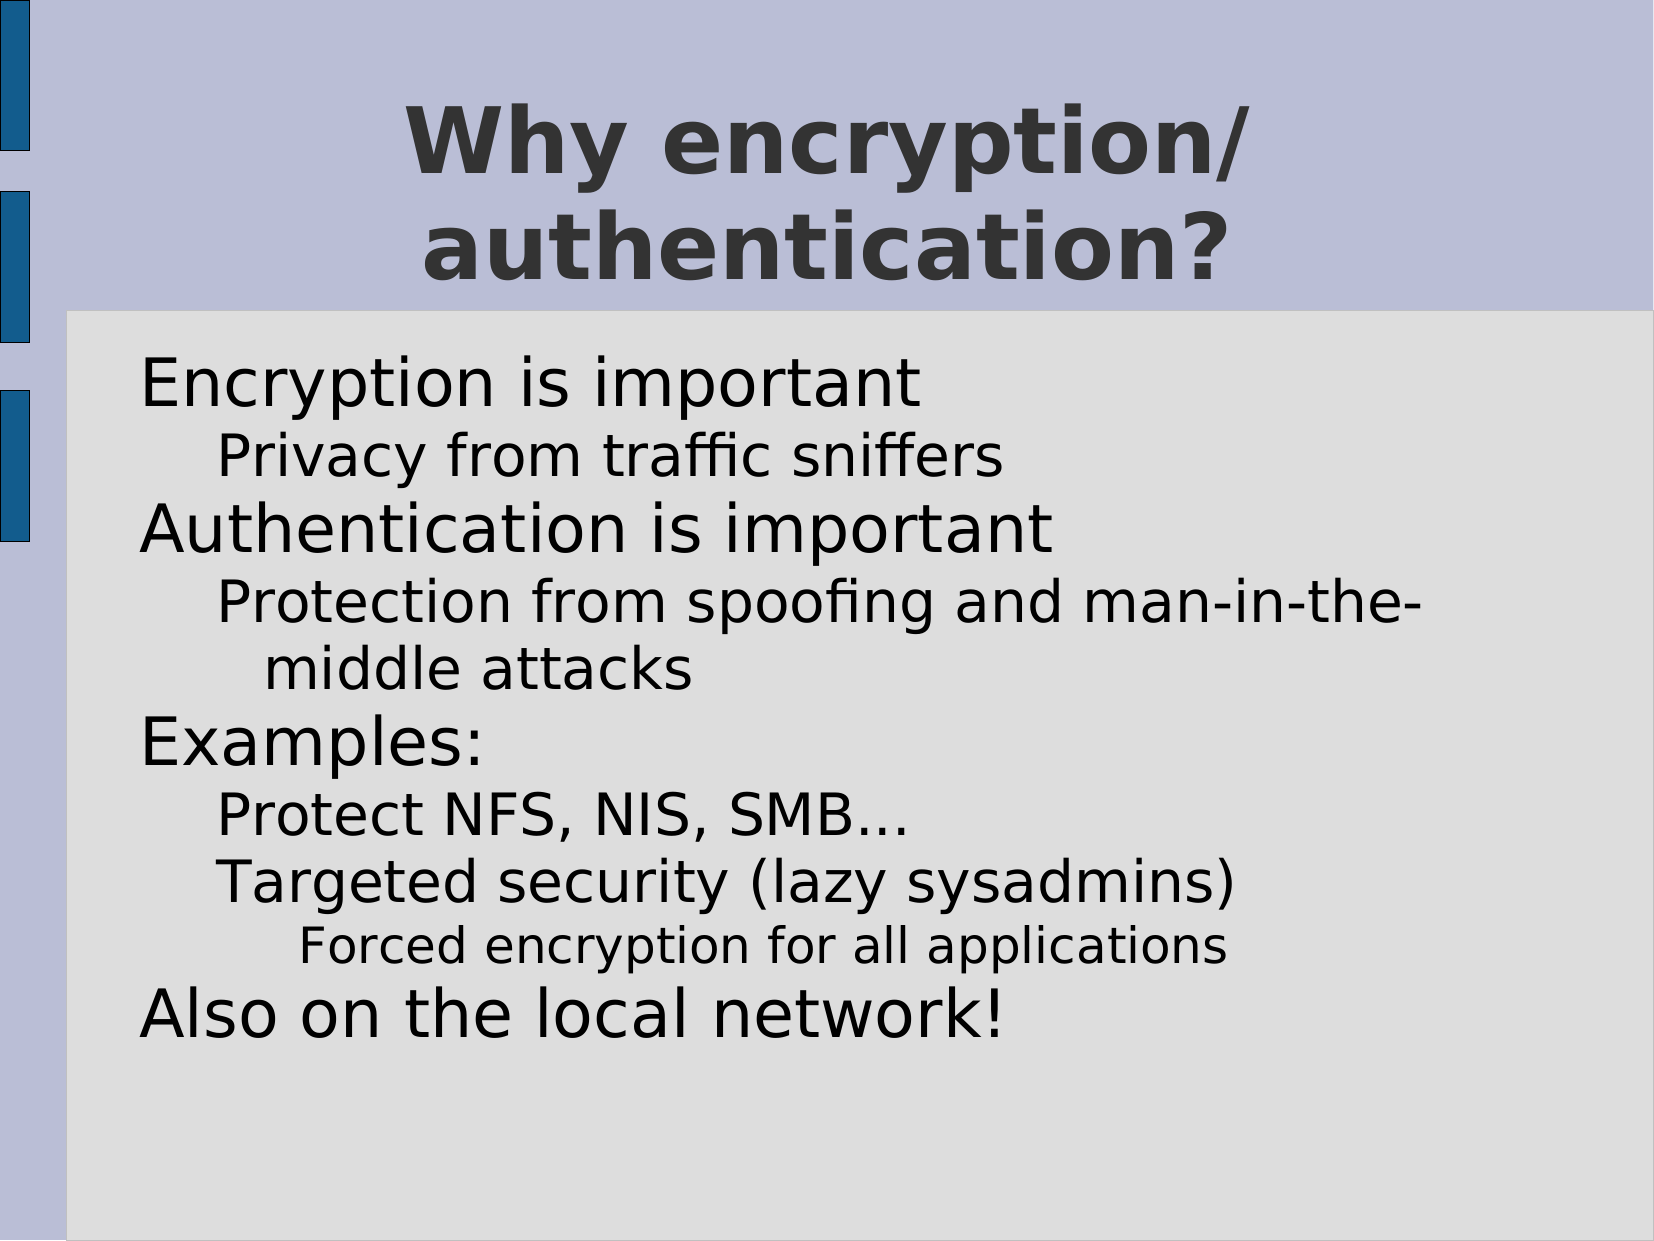

# Why encryption/ authentication?
Encryption is important
Privacy from traffic sniffers
Authentication is important
Protection from spoofing and man-in-the-middle attacks
Examples:
Protect NFS, NIS, SMB...
Targeted security (lazy sysadmins)
Forced encryption for all applications
Also on the local network!